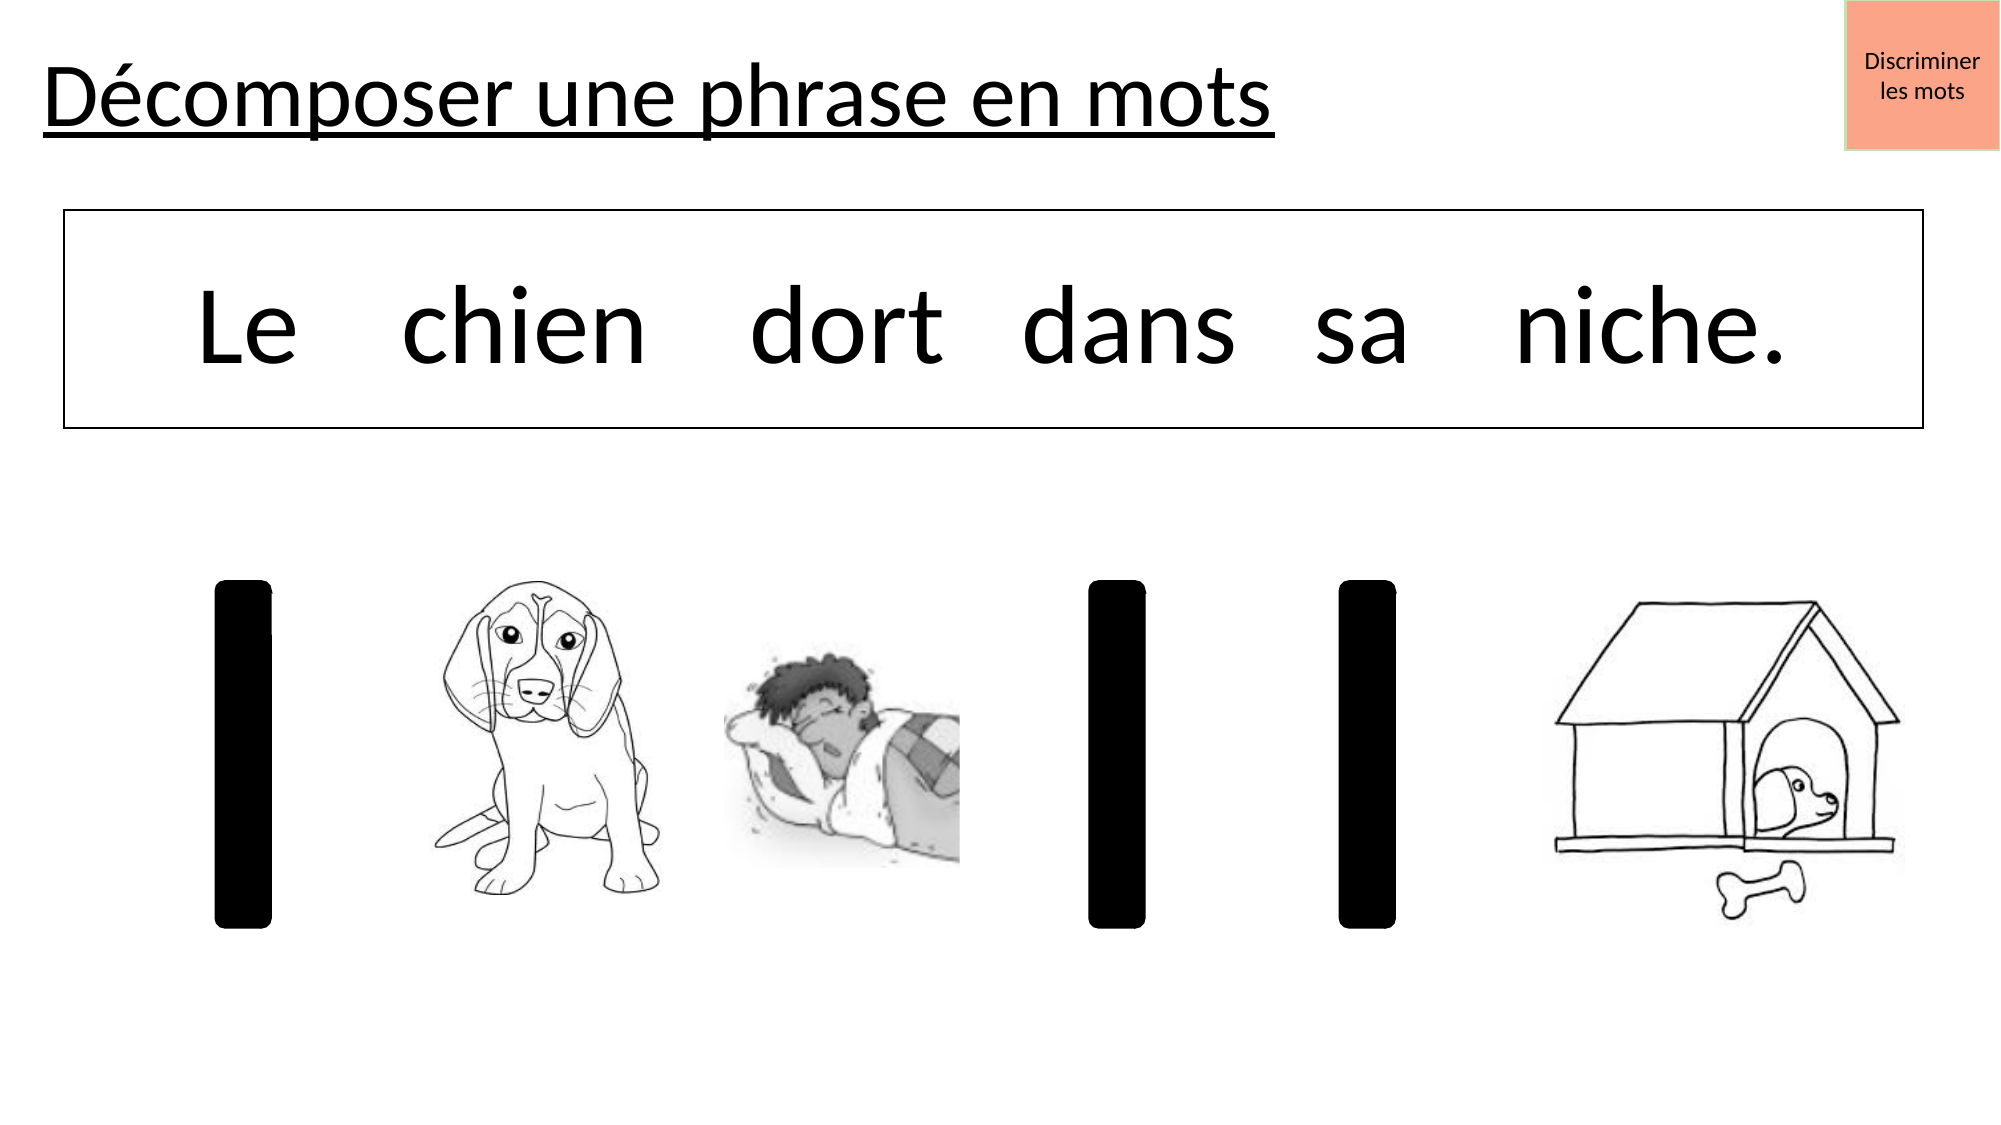

Discriminer les mots
Décomposer une phrase en mots
Le chien dort dans sa niche.